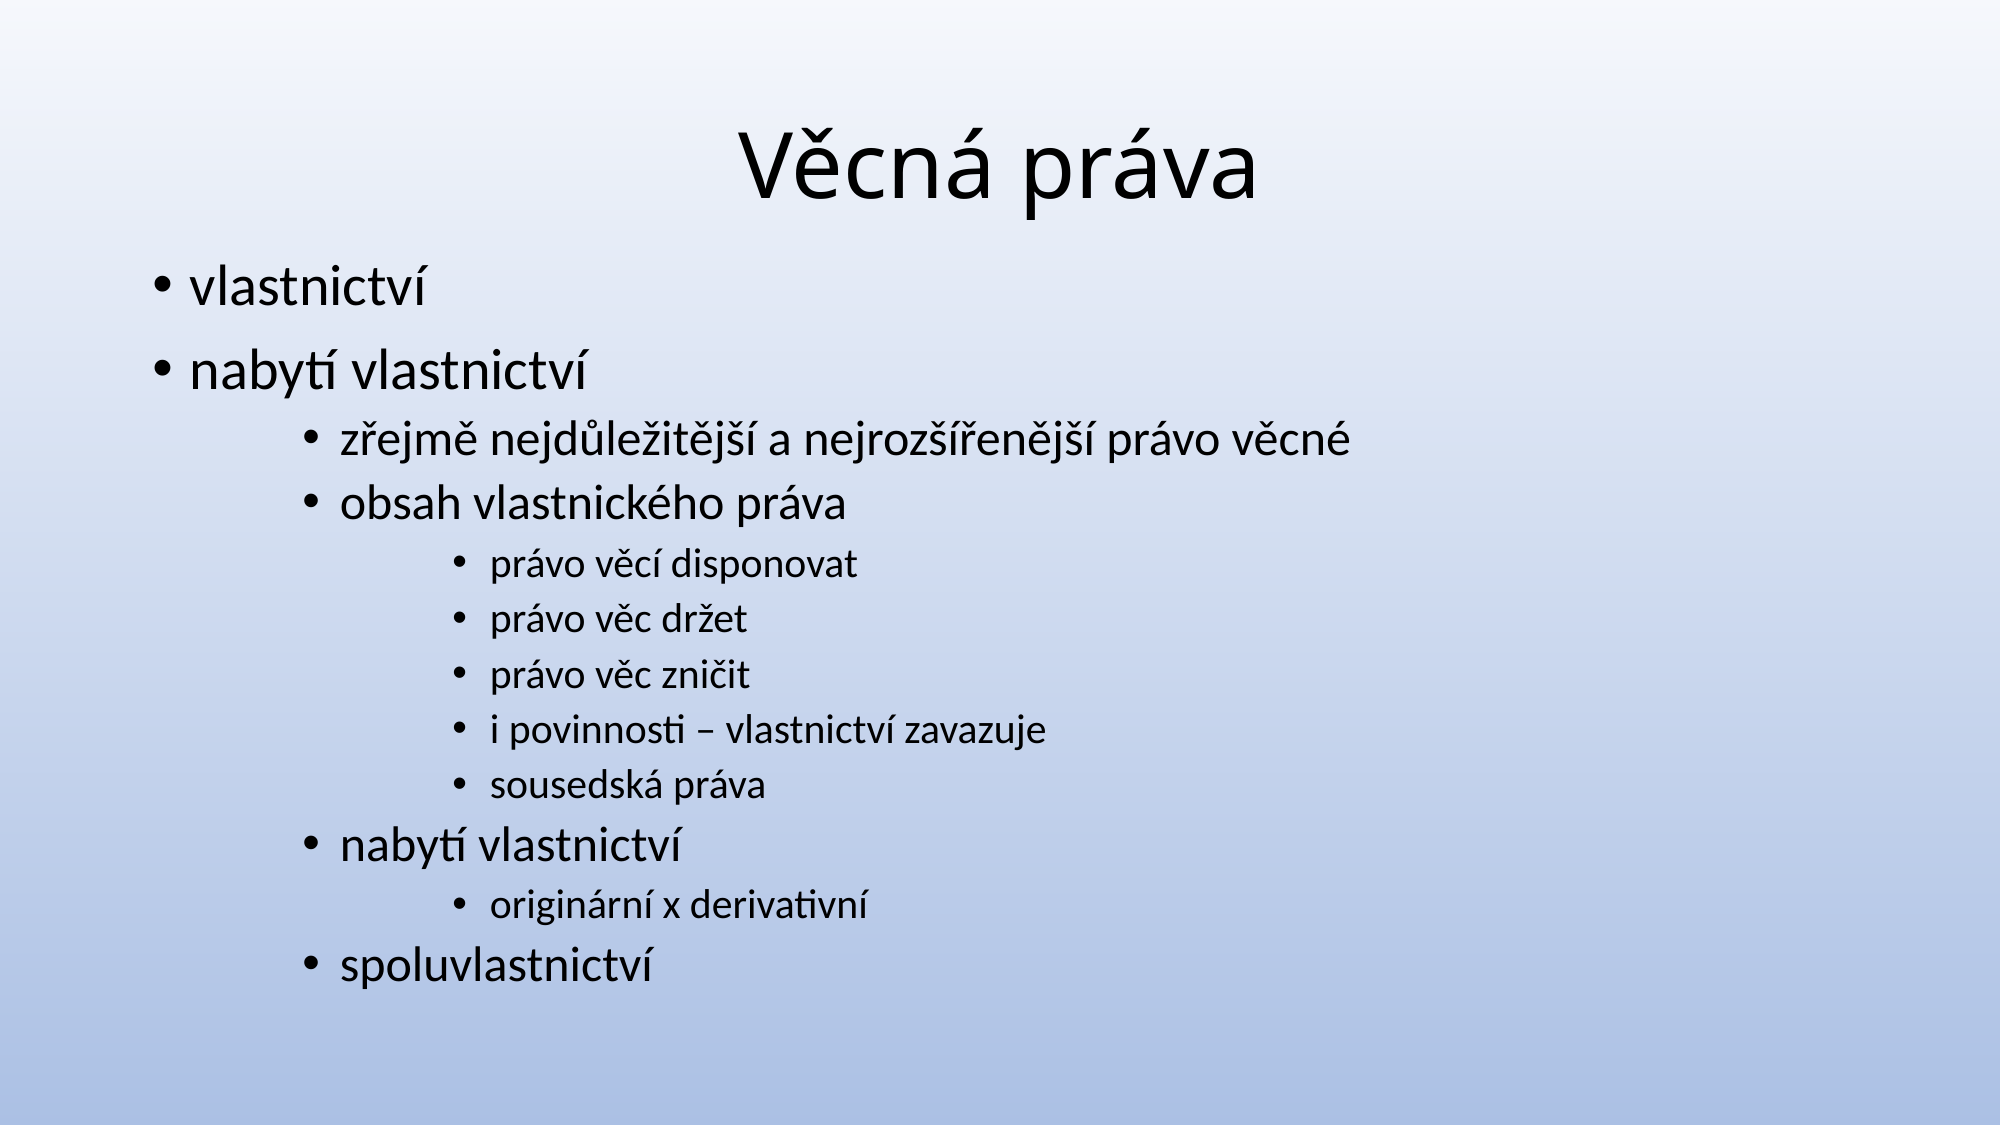

# Věcná práva
vlastnictví
nabytí vlastnictví
zřejmě nejdůležitější a nejrozšířenější právo věcné
obsah vlastnického práva
právo věcí disponovat
právo věc držet
právo věc zničit
i povinnosti – vlastnictví zavazuje
sousedská práva
nabytí vlastnictví
originární x derivativní
spoluvlastnictví